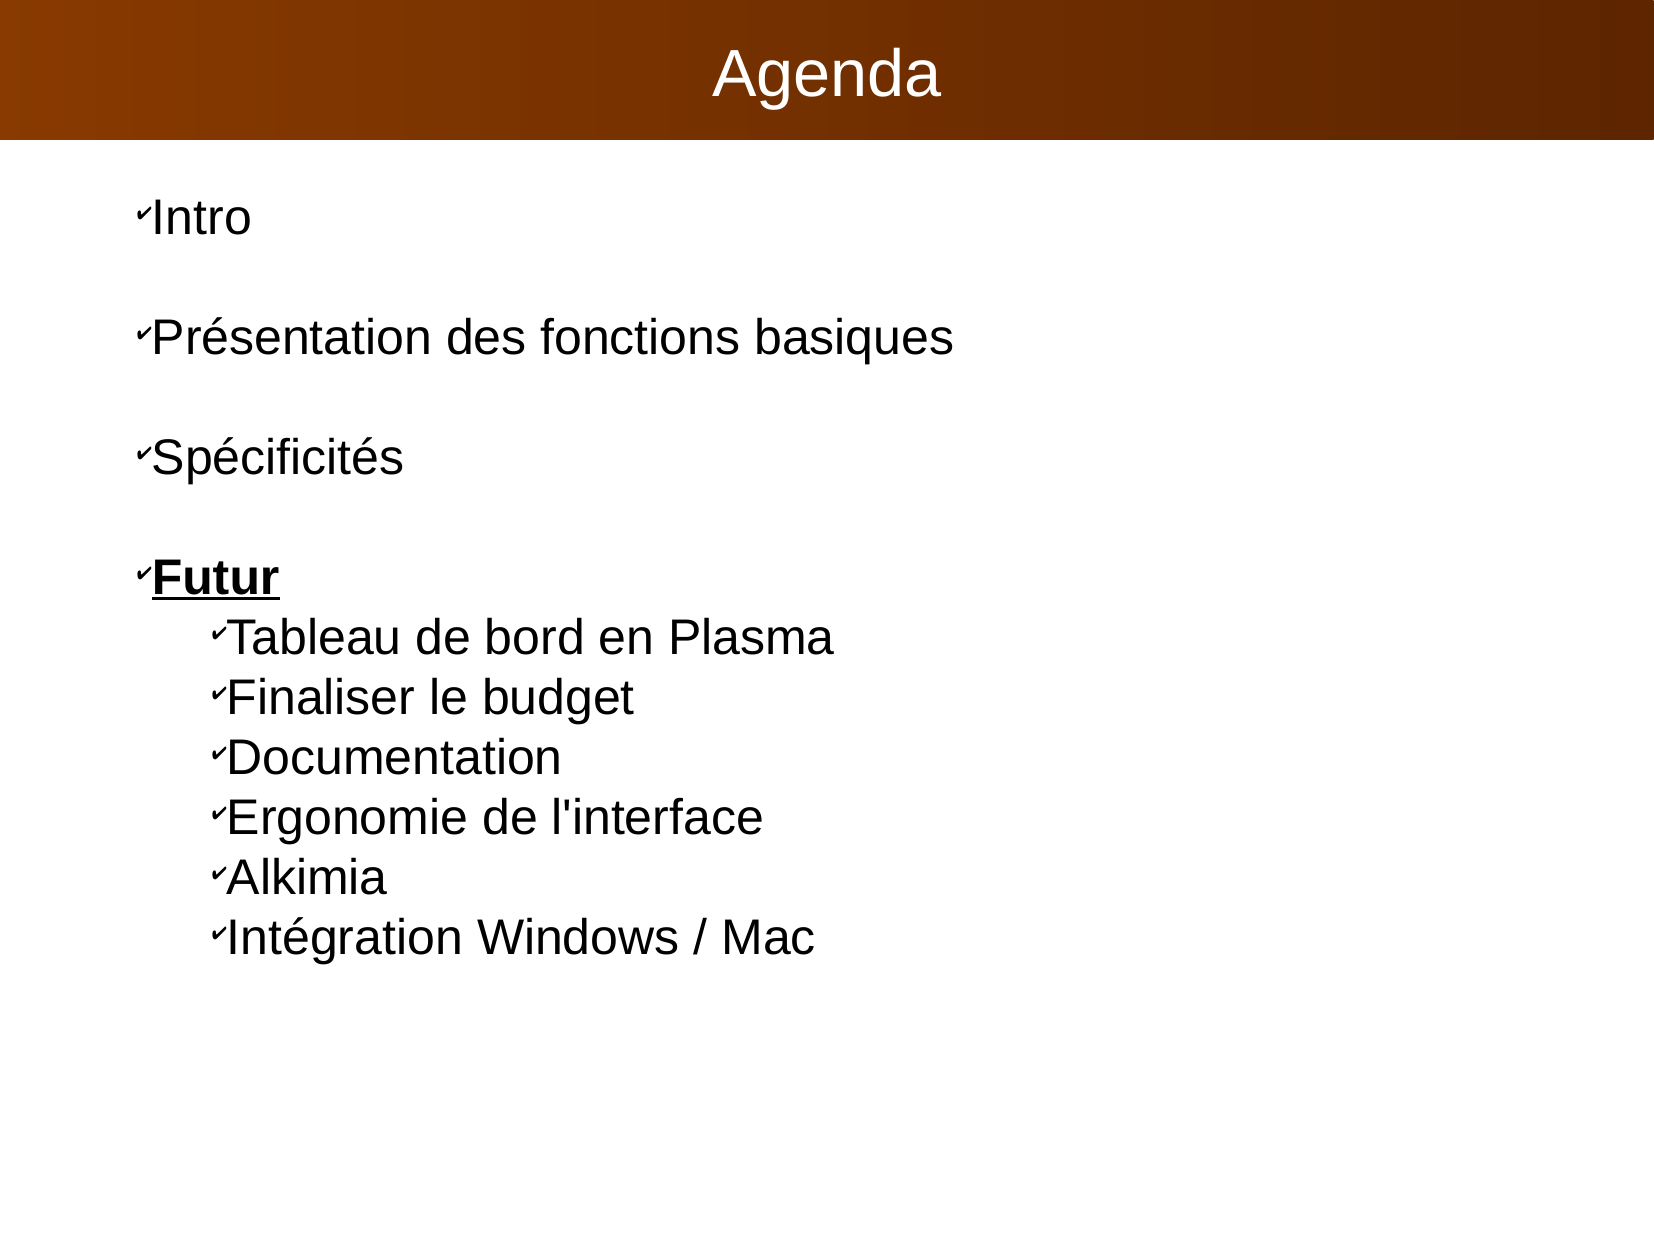

# Agenda
Intro
Présentation des fonctions basiques
Spécificités
Futur
Tableau de bord en Plasma
Finaliser le budget
Documentation
Ergonomie de l'interface
Alkimia
Intégration Windows / Mac